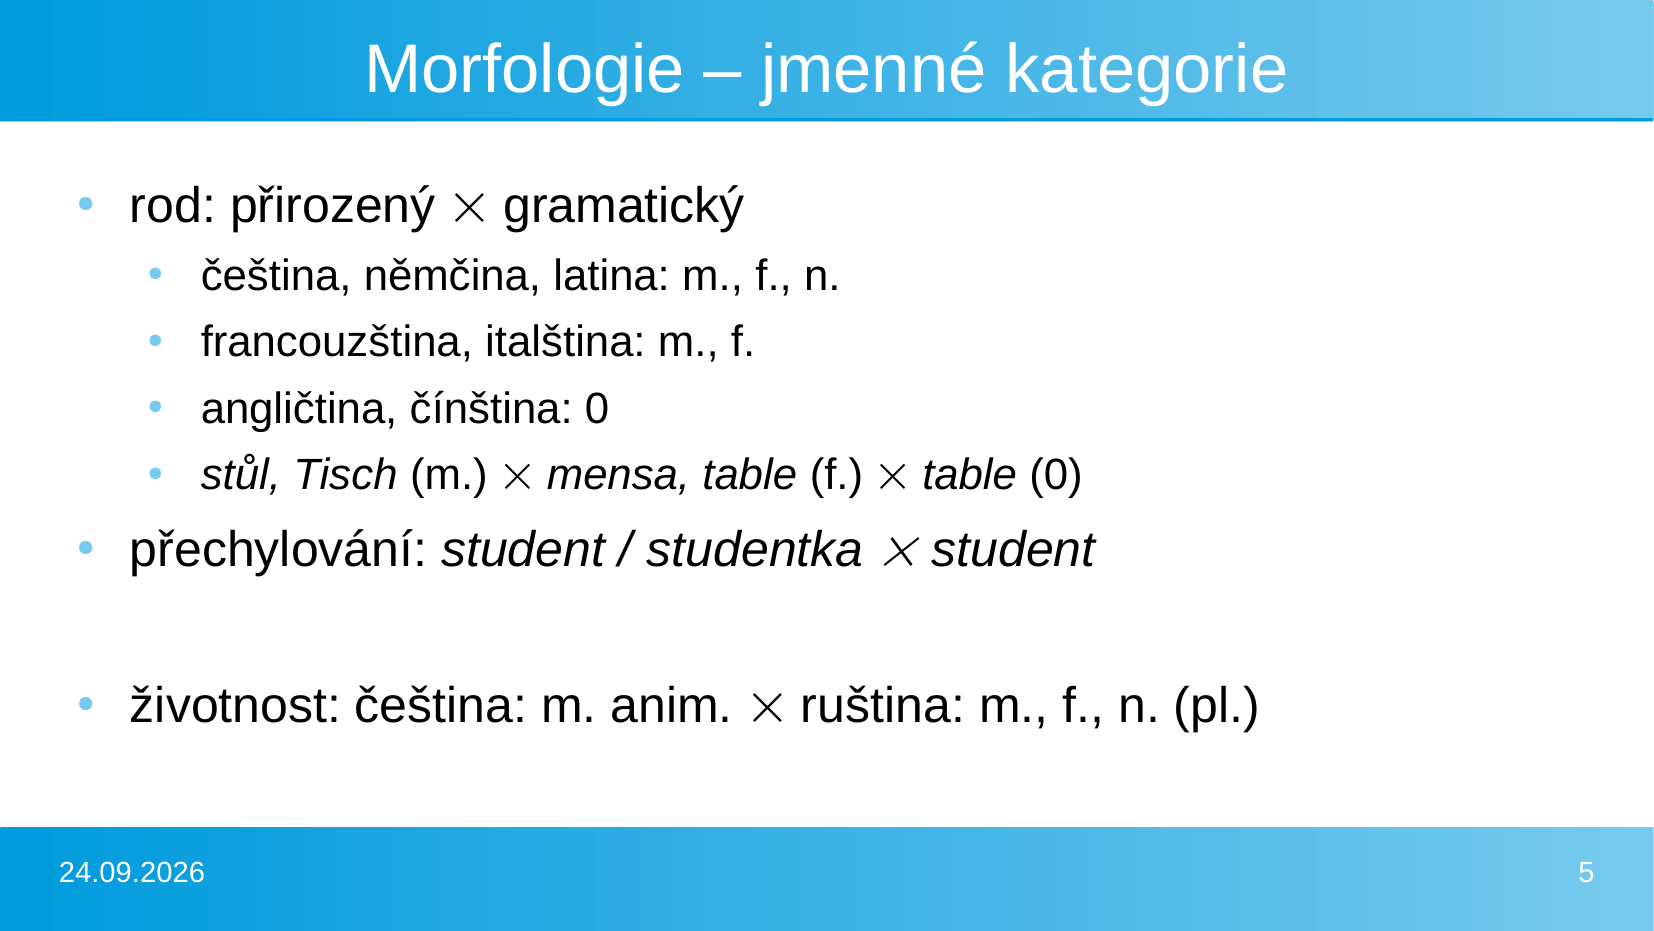

# Morfologie – jmenné kategorie
rod: přirozený  gramatický
čeština, němčina, latina: m., f., n.
francouzština, italština: m., f.
angličtina, čínština: 0
stůl, Tisch (m.)  mensa, table (f.)  table (0)
přechylování: student / studentka  student
životnost: čeština: m. anim.  ruština: m., f., n. (pl.)
5